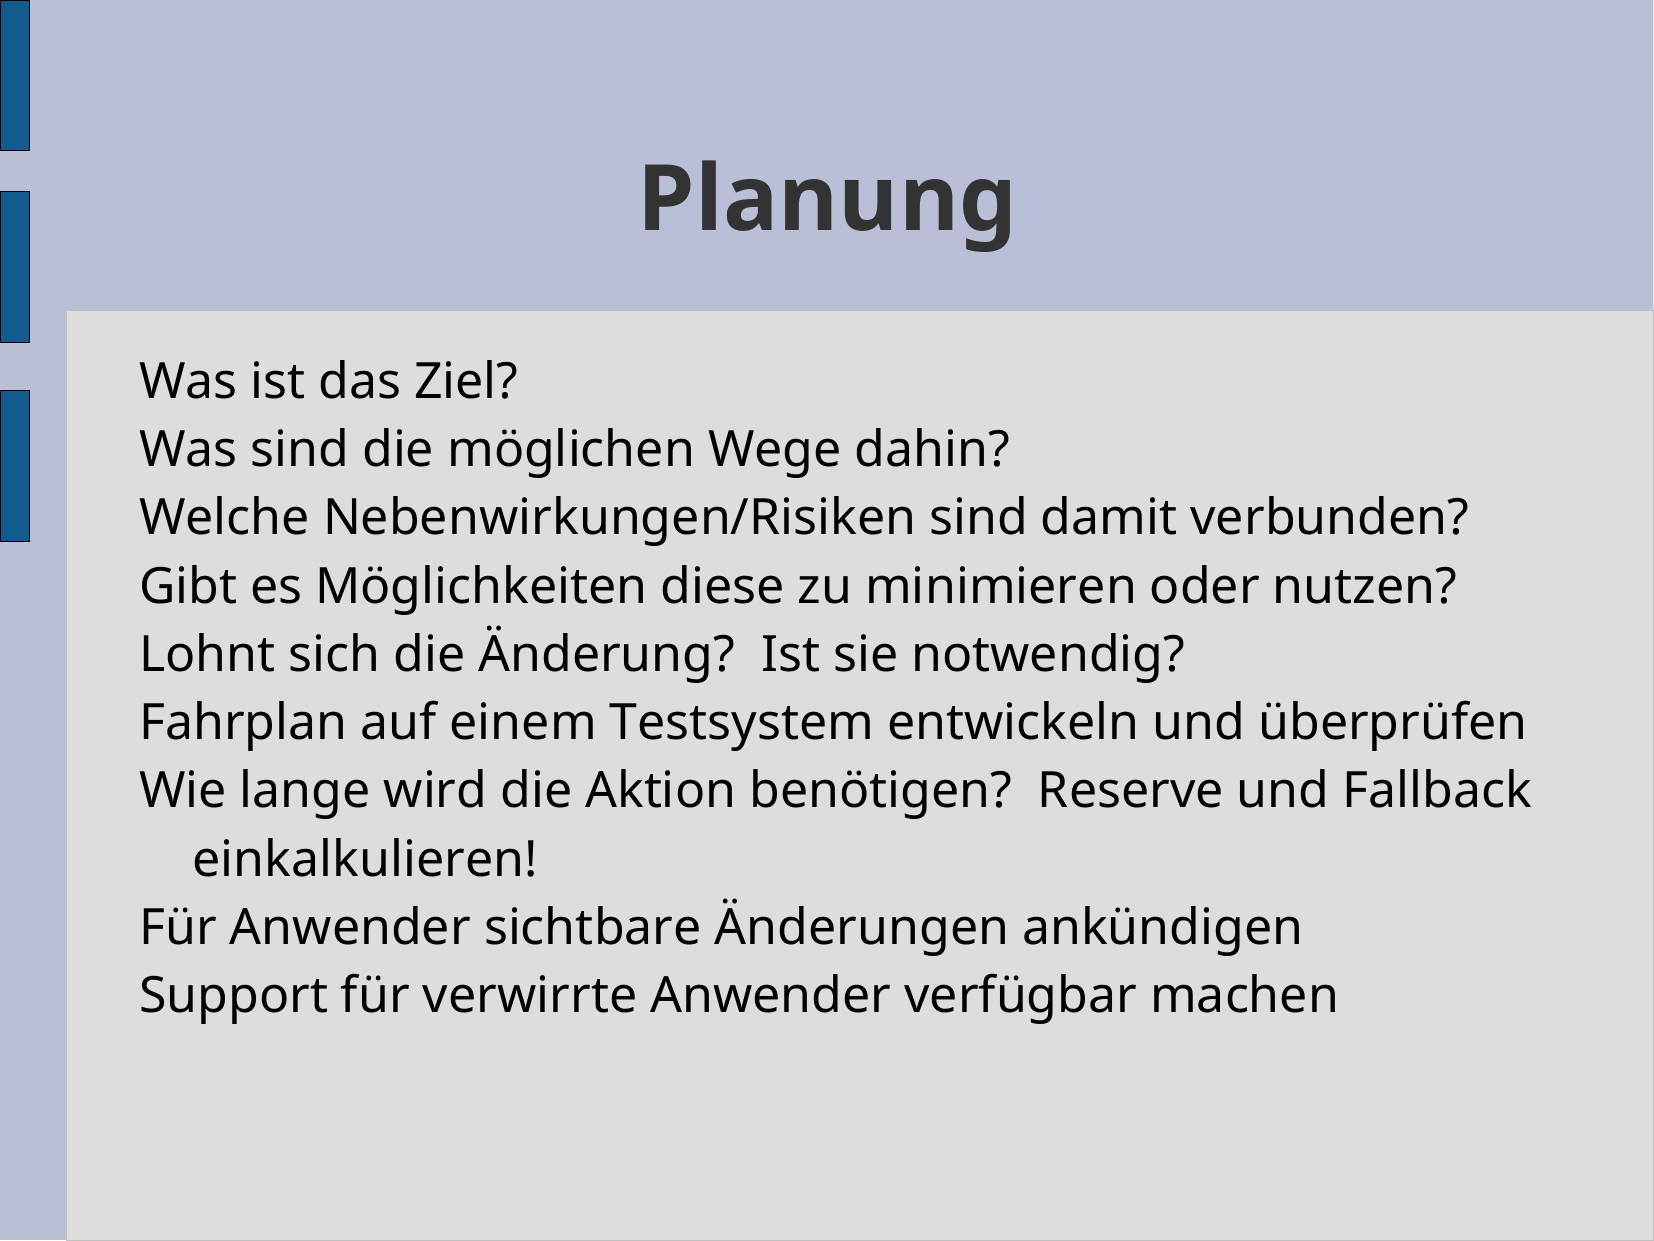

# Planung
Was ist das Ziel?
Was sind die möglichen Wege dahin?
Welche Nebenwirkungen/Risiken sind damit verbunden?
Gibt es Möglichkeiten diese zu minimieren oder nutzen?
Lohnt sich die Änderung? Ist sie notwendig?
Fahrplan auf einem Testsystem entwickeln und überprüfen
Wie lange wird die Aktion benötigen? Reserve und Fallback einkalkulieren!
Für Anwender sichtbare Änderungen ankündigen
Support für verwirrte Anwender verfügbar machen